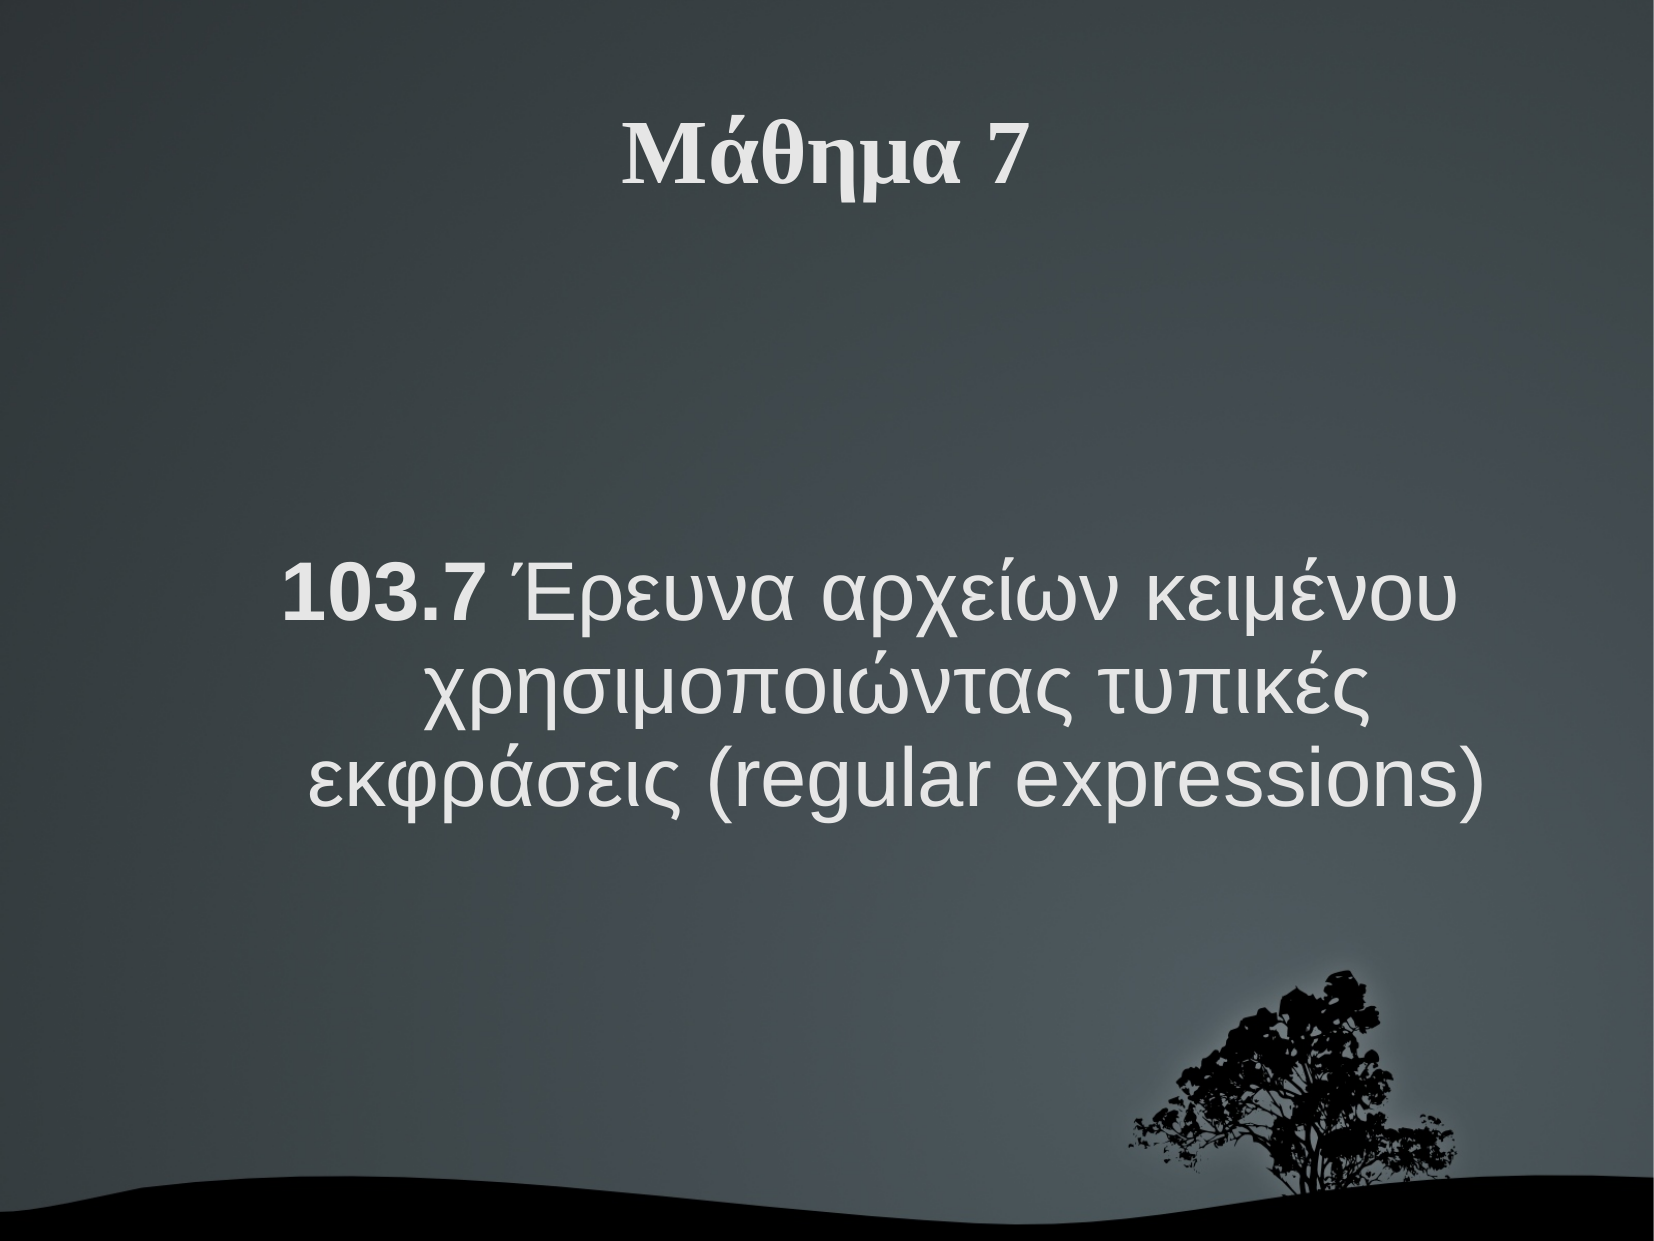

# Μάθημα 7
103.7 Έρευνα αρχείων κειμένου χρησιμοποιώντας τυπικές εκφράσεις (regular expressions)